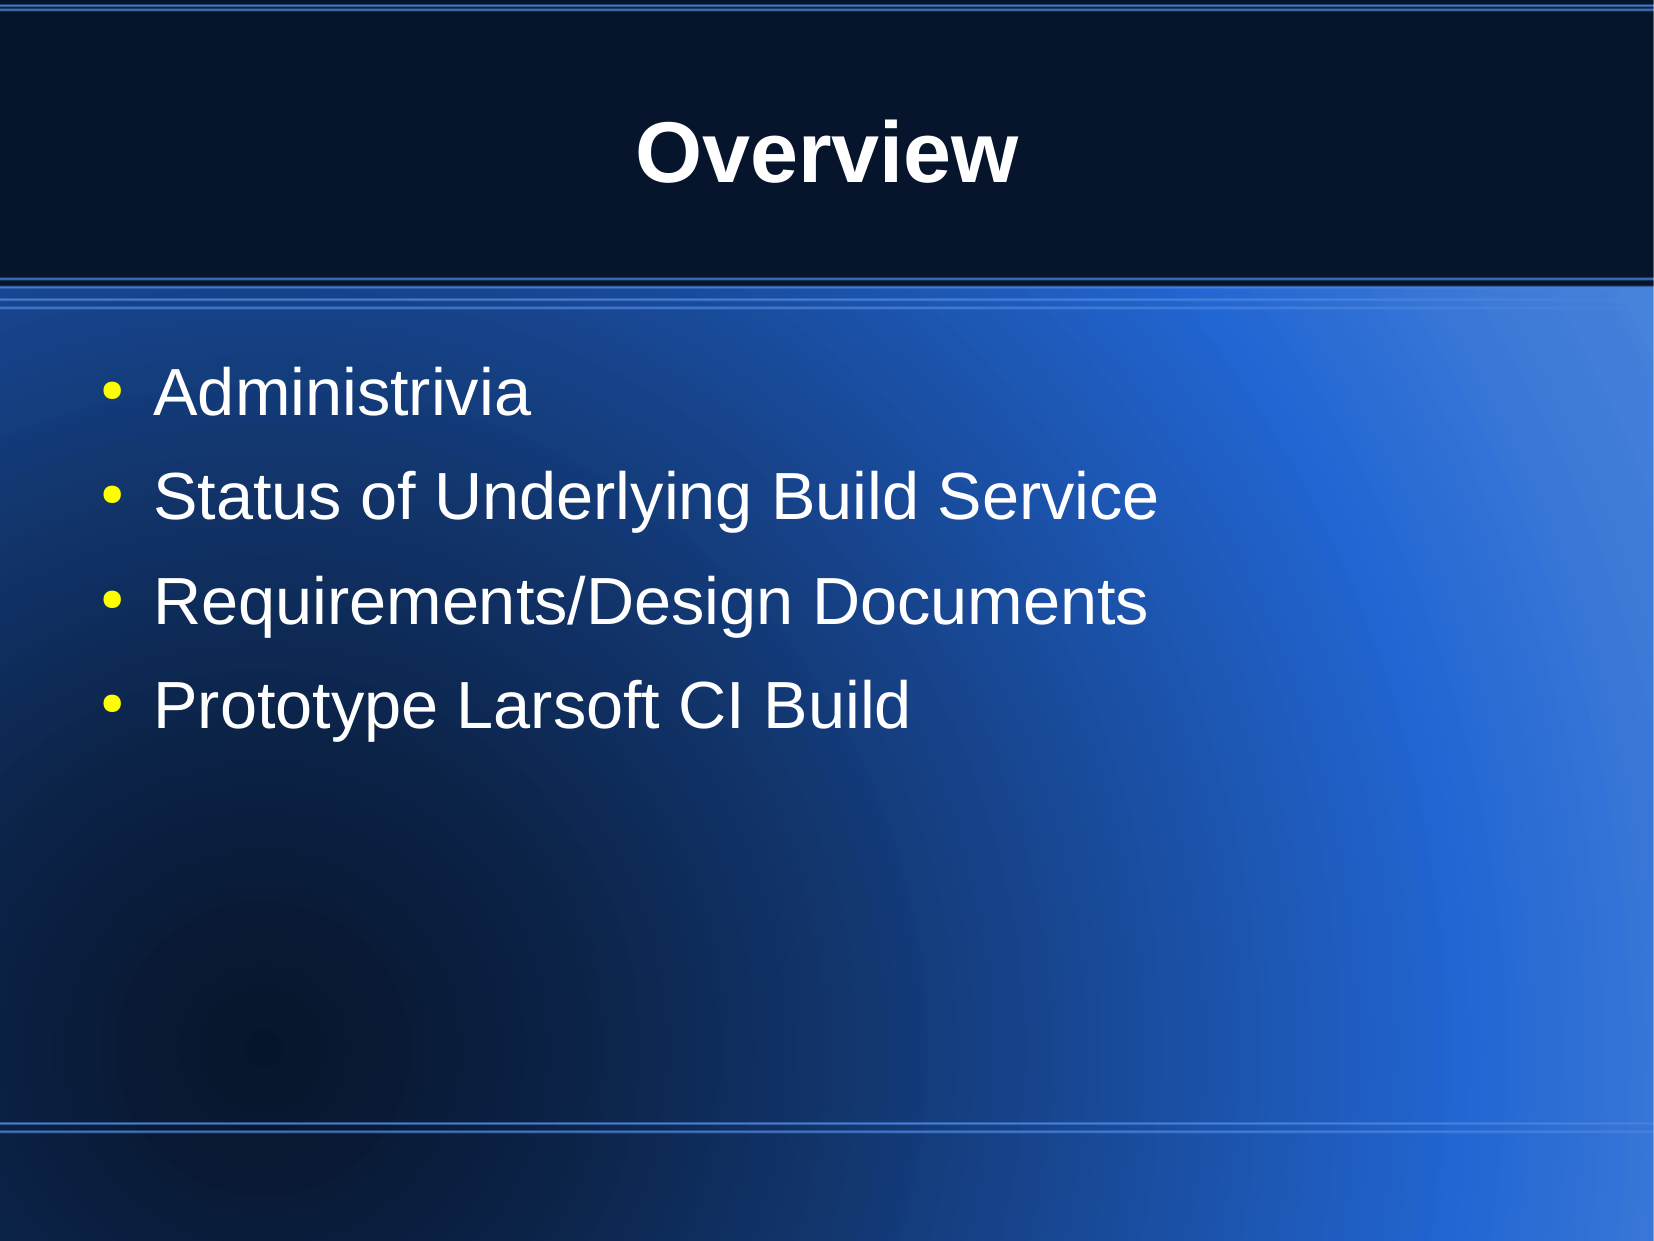

# Overview
Administrivia
Status of Underlying Build Service
Requirements/Design Documents
Prototype Larsoft CI Build